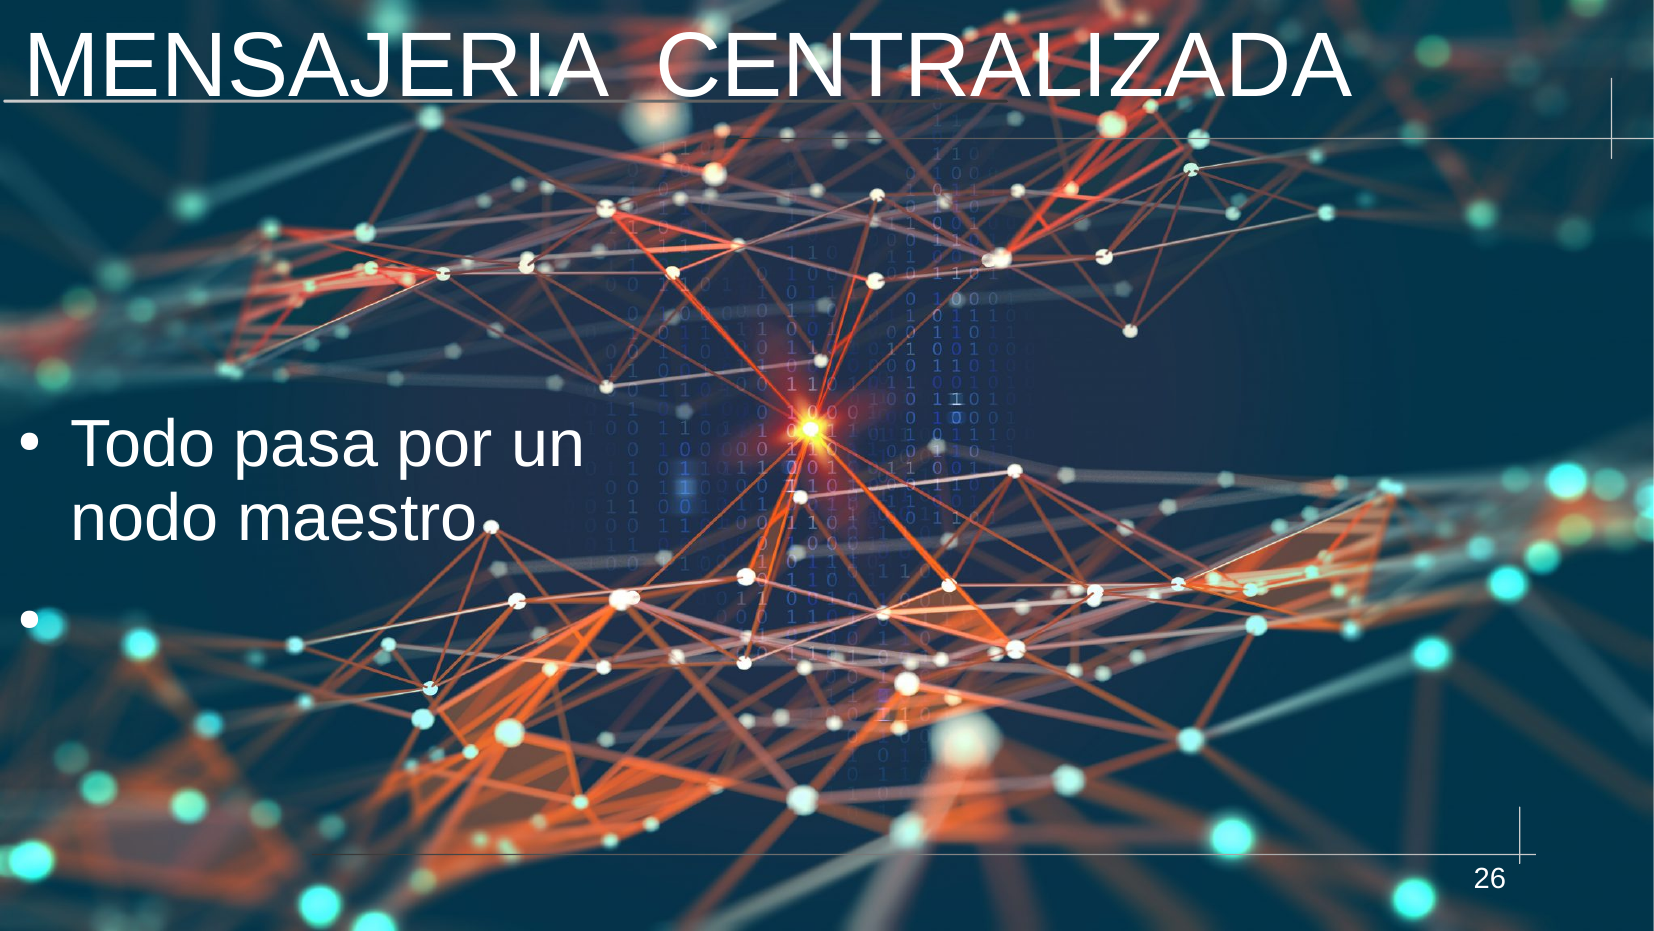

# MENSAJERIA CENTRALIZADA
Todo pasa por un nodo maestro
26